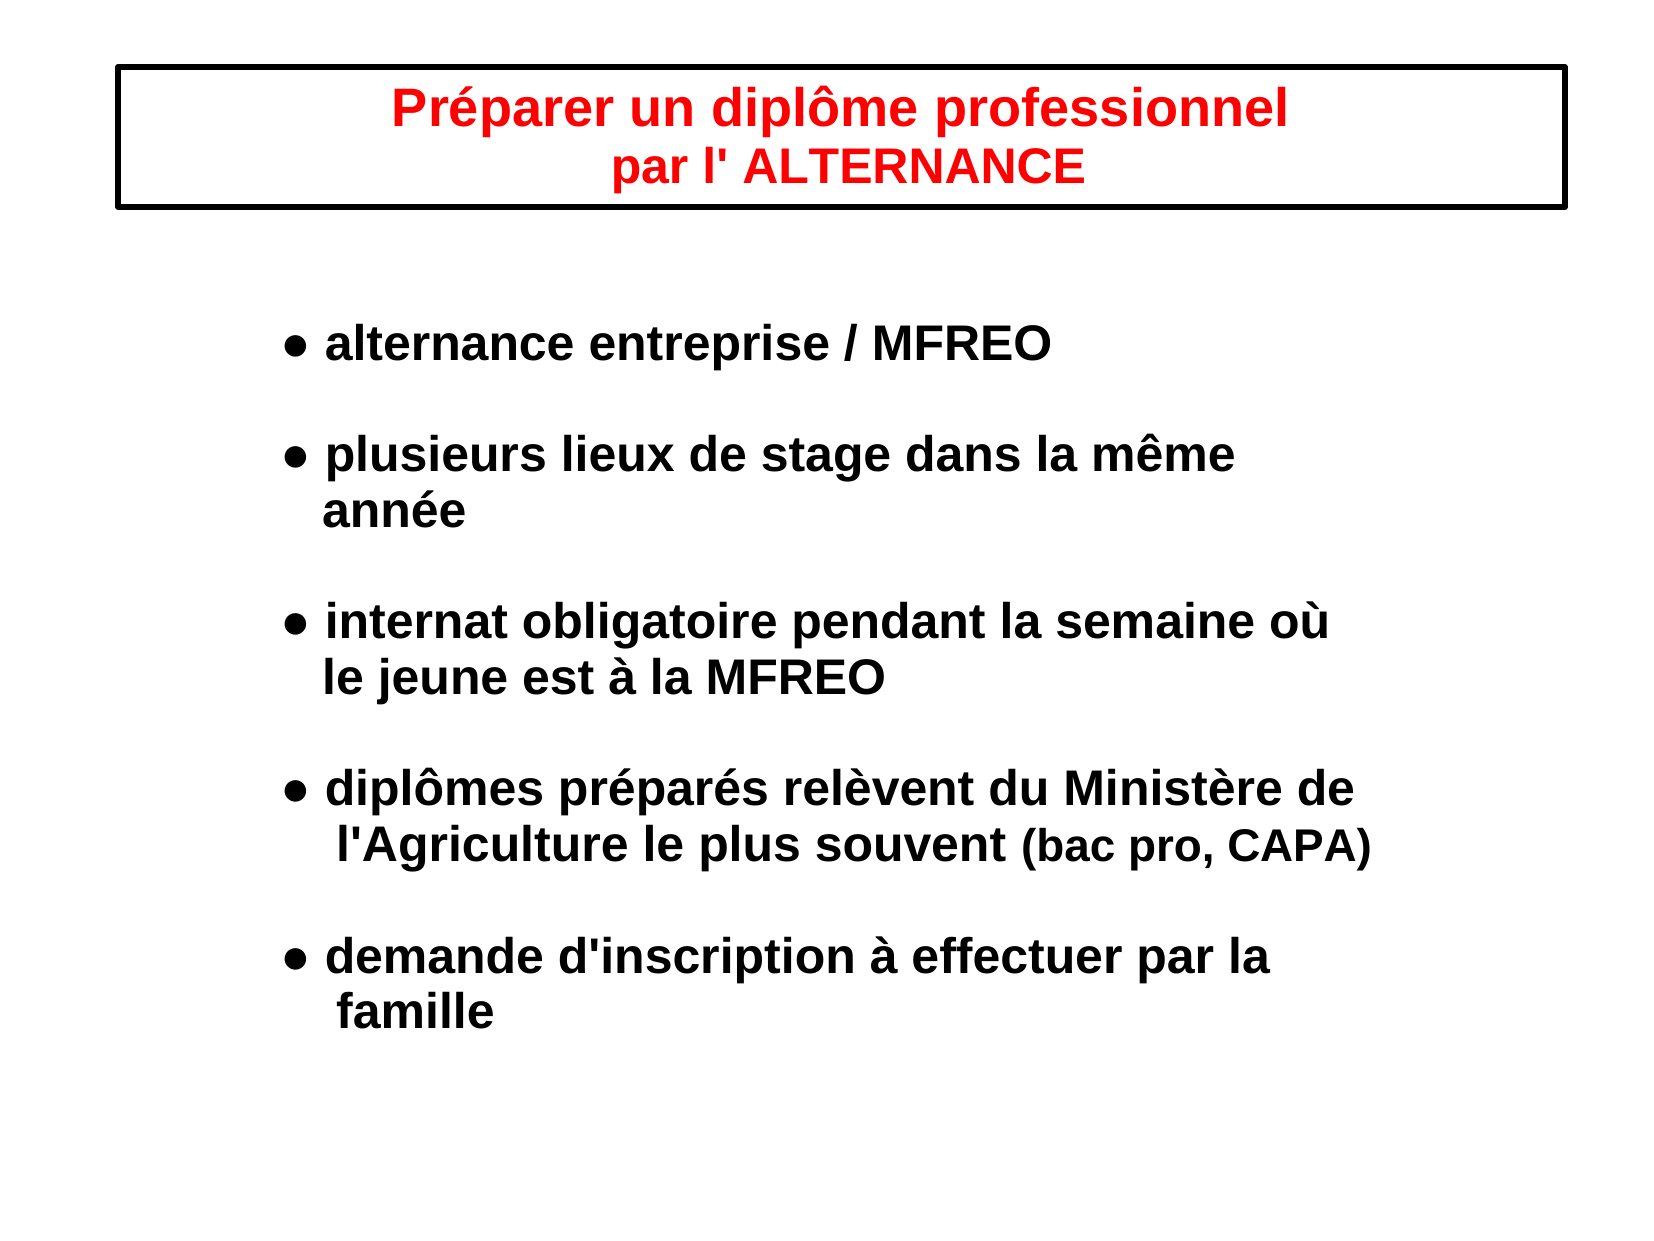

Préparer un diplôme professionnel
 par l' ALTERNANCE
● alternance entreprise / MFREO
● plusieurs lieux de stage dans la même année
● internat obligatoire pendant la semaine où le jeune est à la MFREO
● diplômes préparés relèvent du Ministère de l'Agriculture le plus souvent (bac pro, CAPA)
● demande d'inscription à effectuer par la famille